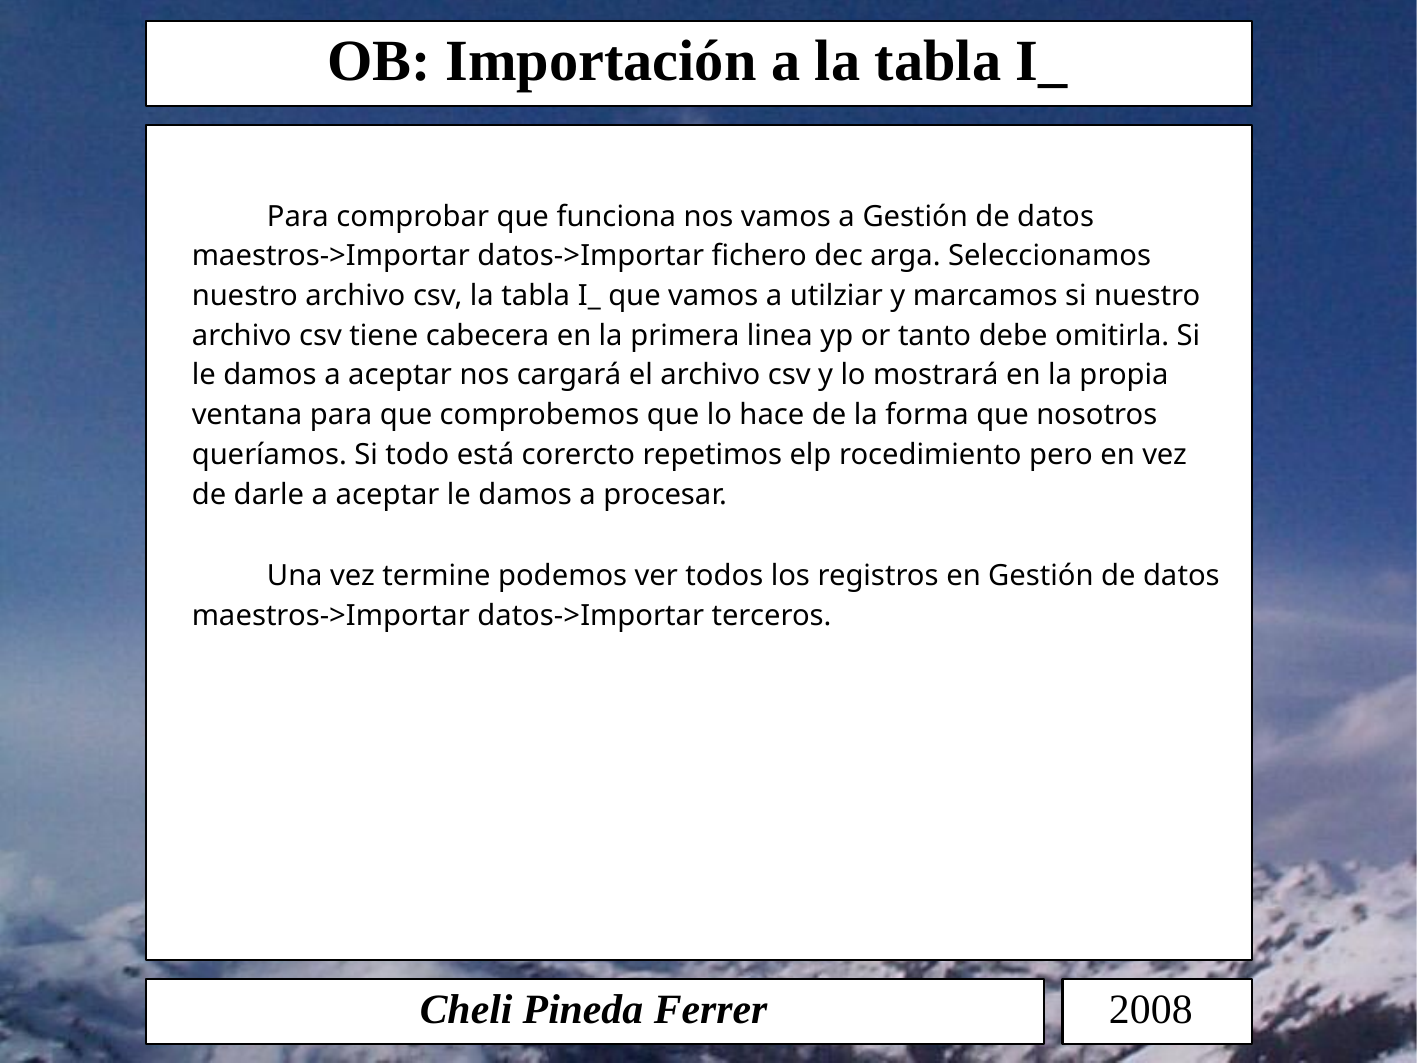

OB: Importación a la tabla I_
	Para comprobar que funciona nos vamos a Gestión de datos maestros->Importar datos->Importar fichero dec arga. Seleccionamos nuestro archivo csv, la tabla I_ que vamos a utilziar y marcamos si nuestro archivo csv tiene cabecera en la primera linea yp or tanto debe omitirla. Si le damos a aceptar nos cargará el archivo csv y lo mostrará en la propia ventana para que comprobemos que lo hace de la forma que nosotros queríamos. Si todo está corercto repetimos elp rocedimiento pero en vez de darle a aceptar le damos a procesar.
	Una vez termine podemos ver todos los registros en Gestión de datos maestros->Importar datos->Importar terceros.
Cheli Pineda Ferrer
2008